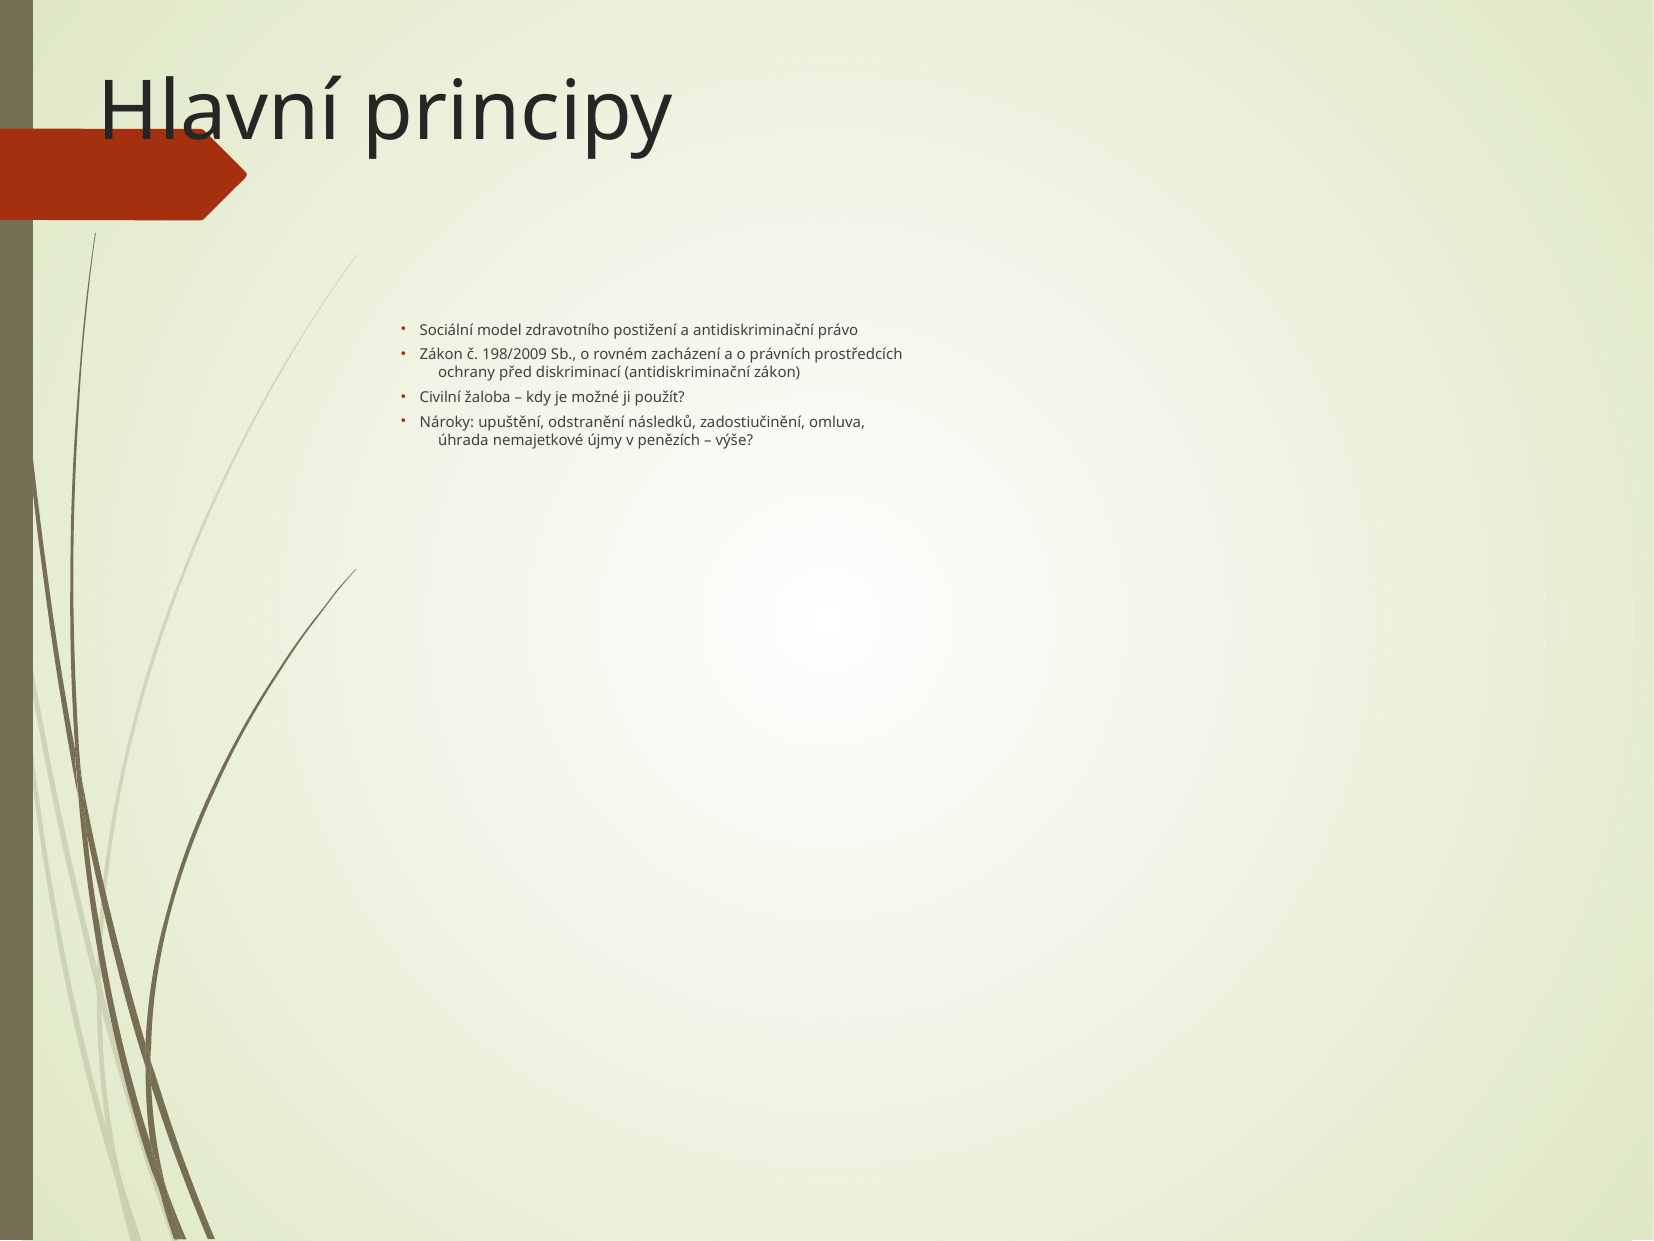

# Hlavní principy
Sociální model zdravotního postižení a antidiskriminační právo
Zákon č. 198/2009 Sb., o rovném zacházení a o právních prostředcích ochrany před diskriminací (antidiskriminační zákon)
Civilní žaloba – kdy je možné ji použít?
Nároky: upuštění, odstranění následků, zadostiučinění, omluva, úhrada nemajetkové újmy v penězích – výše?